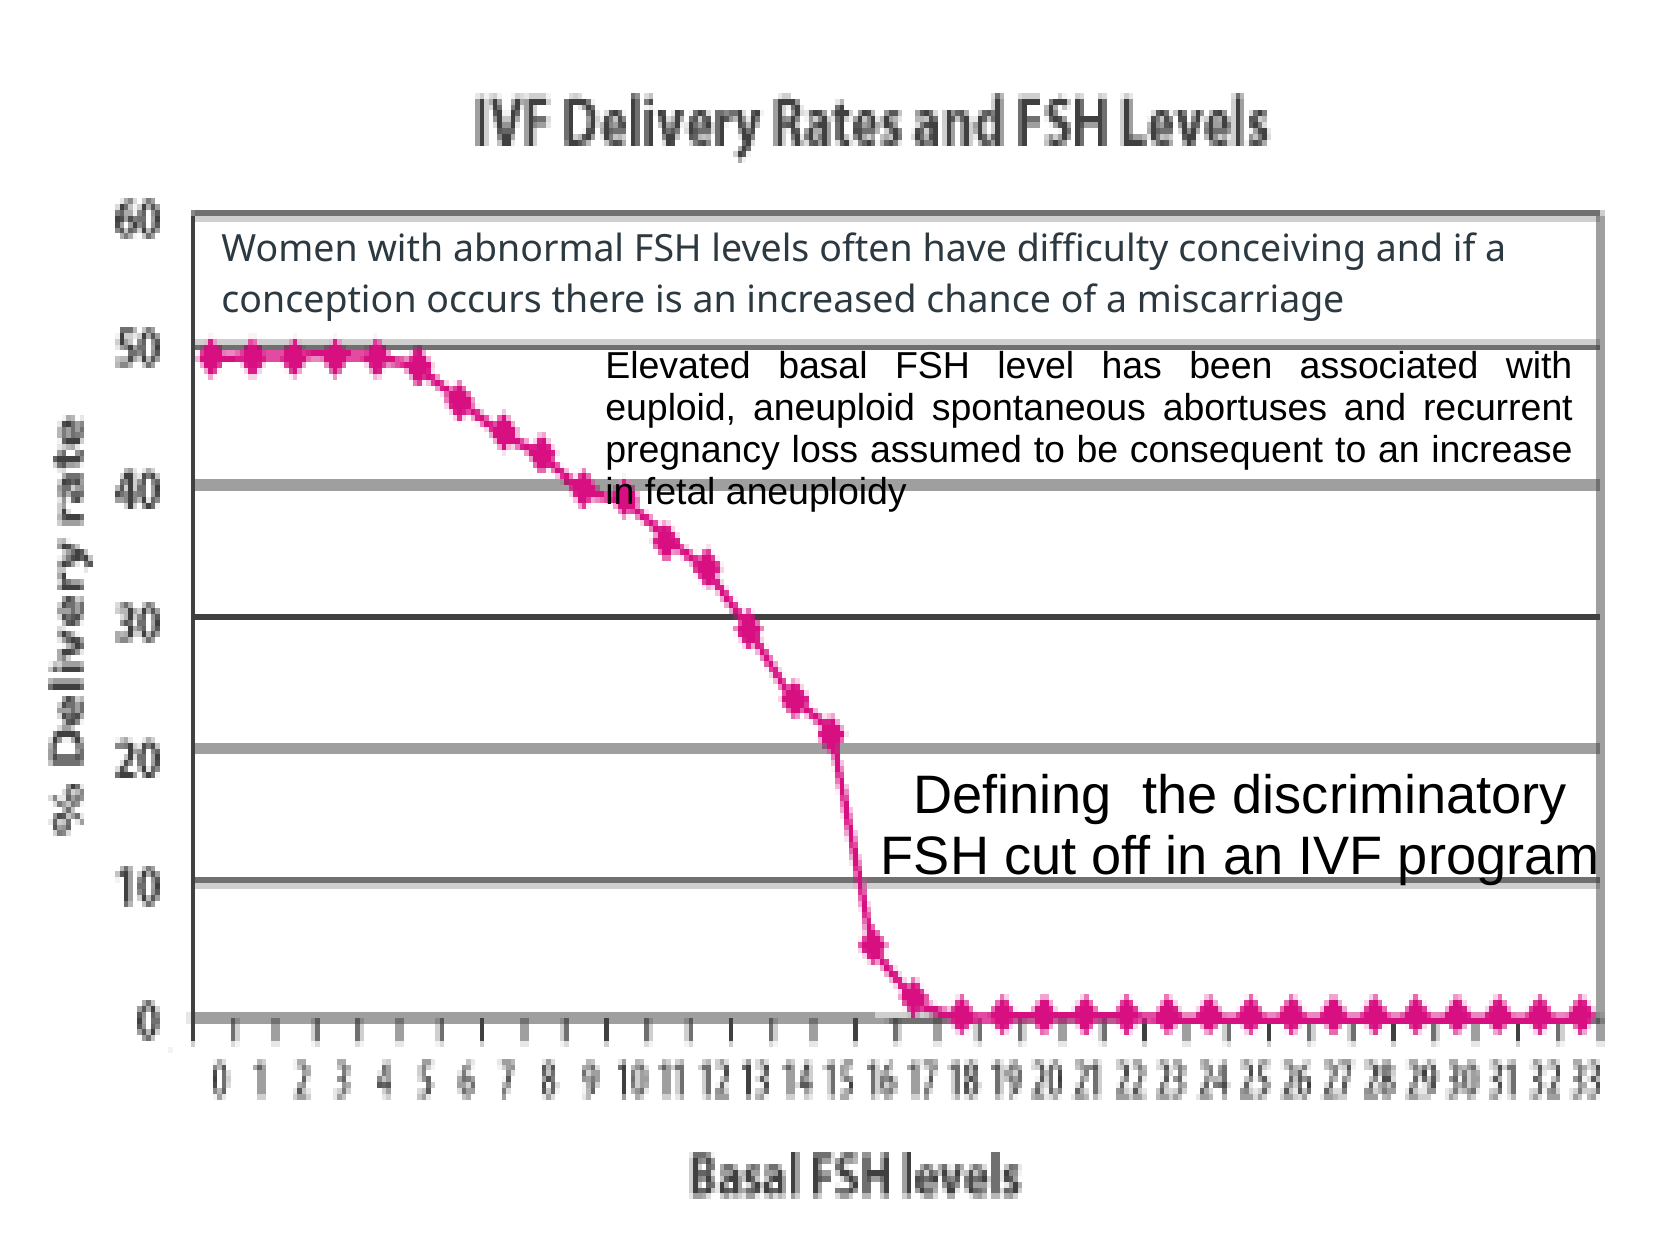

Women with abnormal FSH levels often have difficulty conceiving and if a conception occurs there is an increased chance of a miscarriage
Elevated basal FSH level has been associated with euploid, aneuploid spontaneous abortuses and recurrent pregnancy loss assumed to be consequent to an increase in fetal aneuploidy
Defining the discriminatory FSH cut off in an IVF program